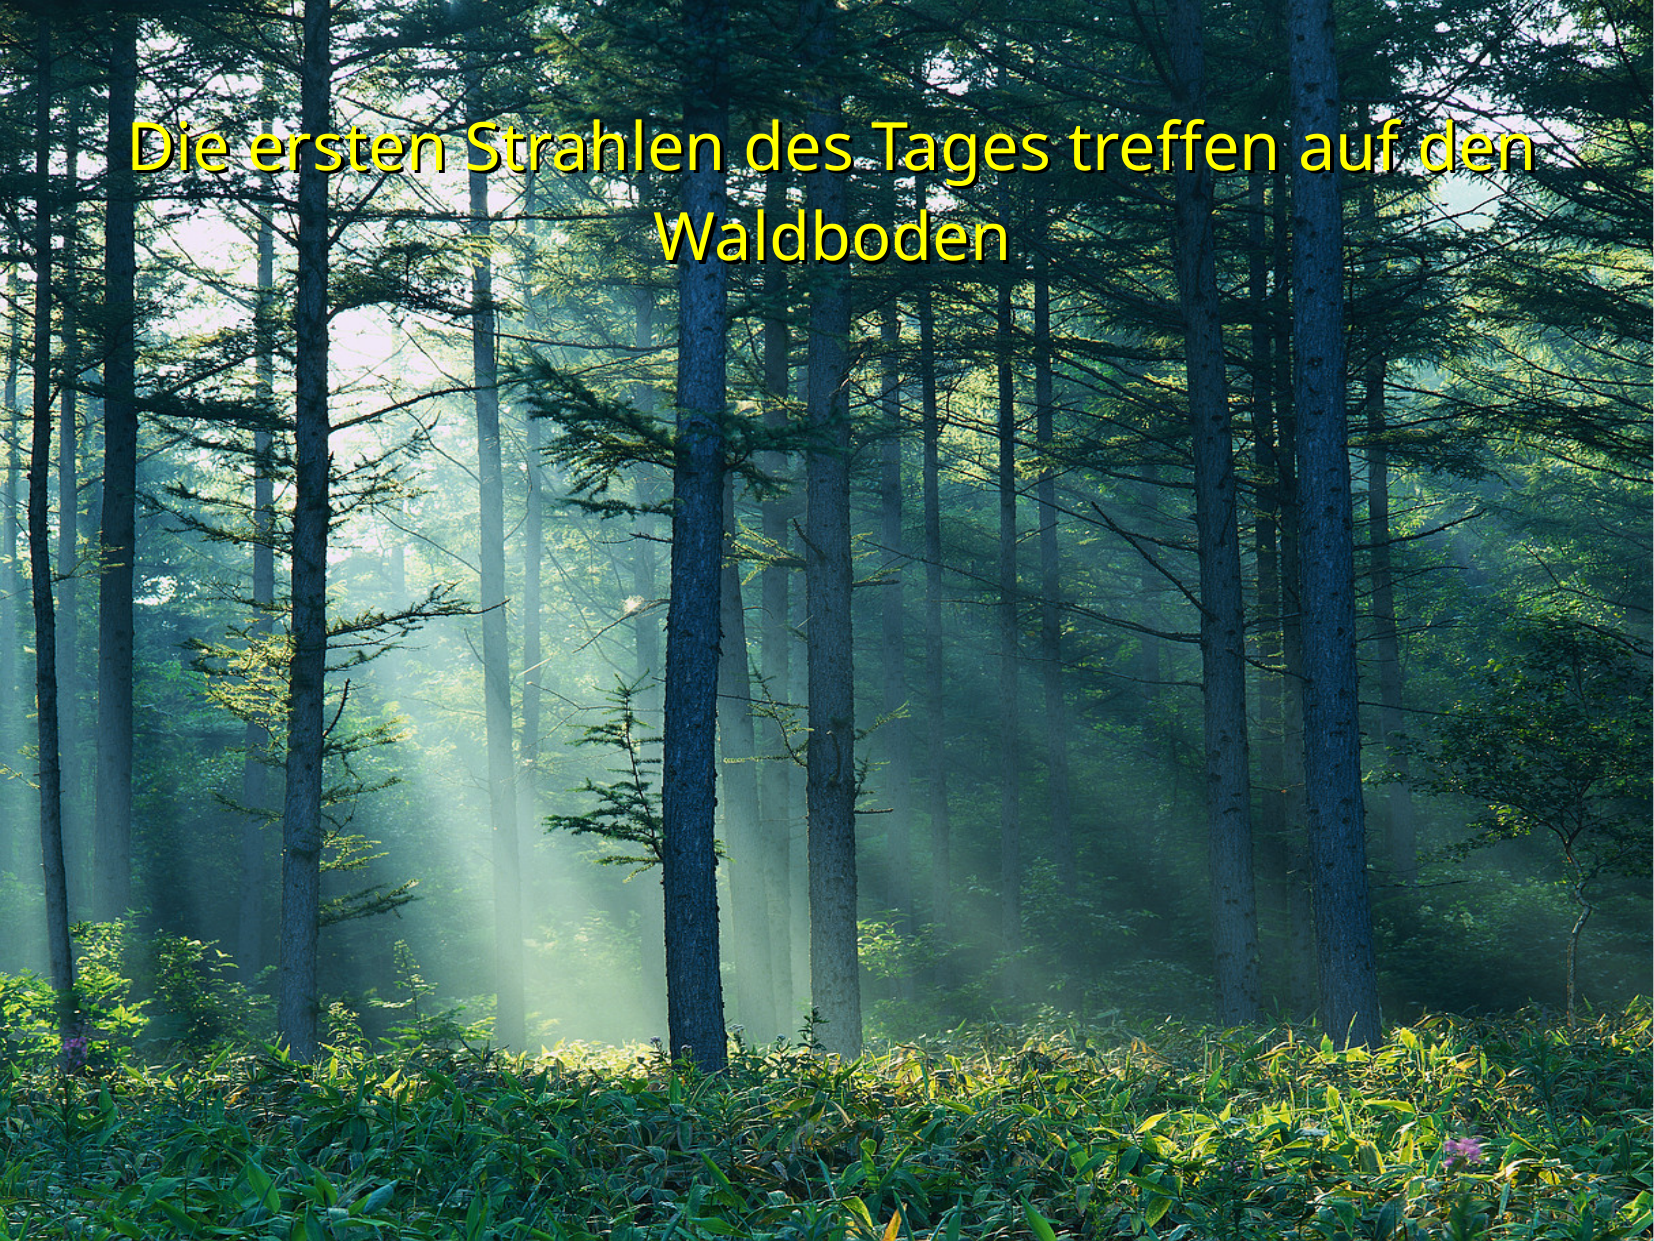

# Die ersten Strahlen des Tages treffen auf den Waldboden